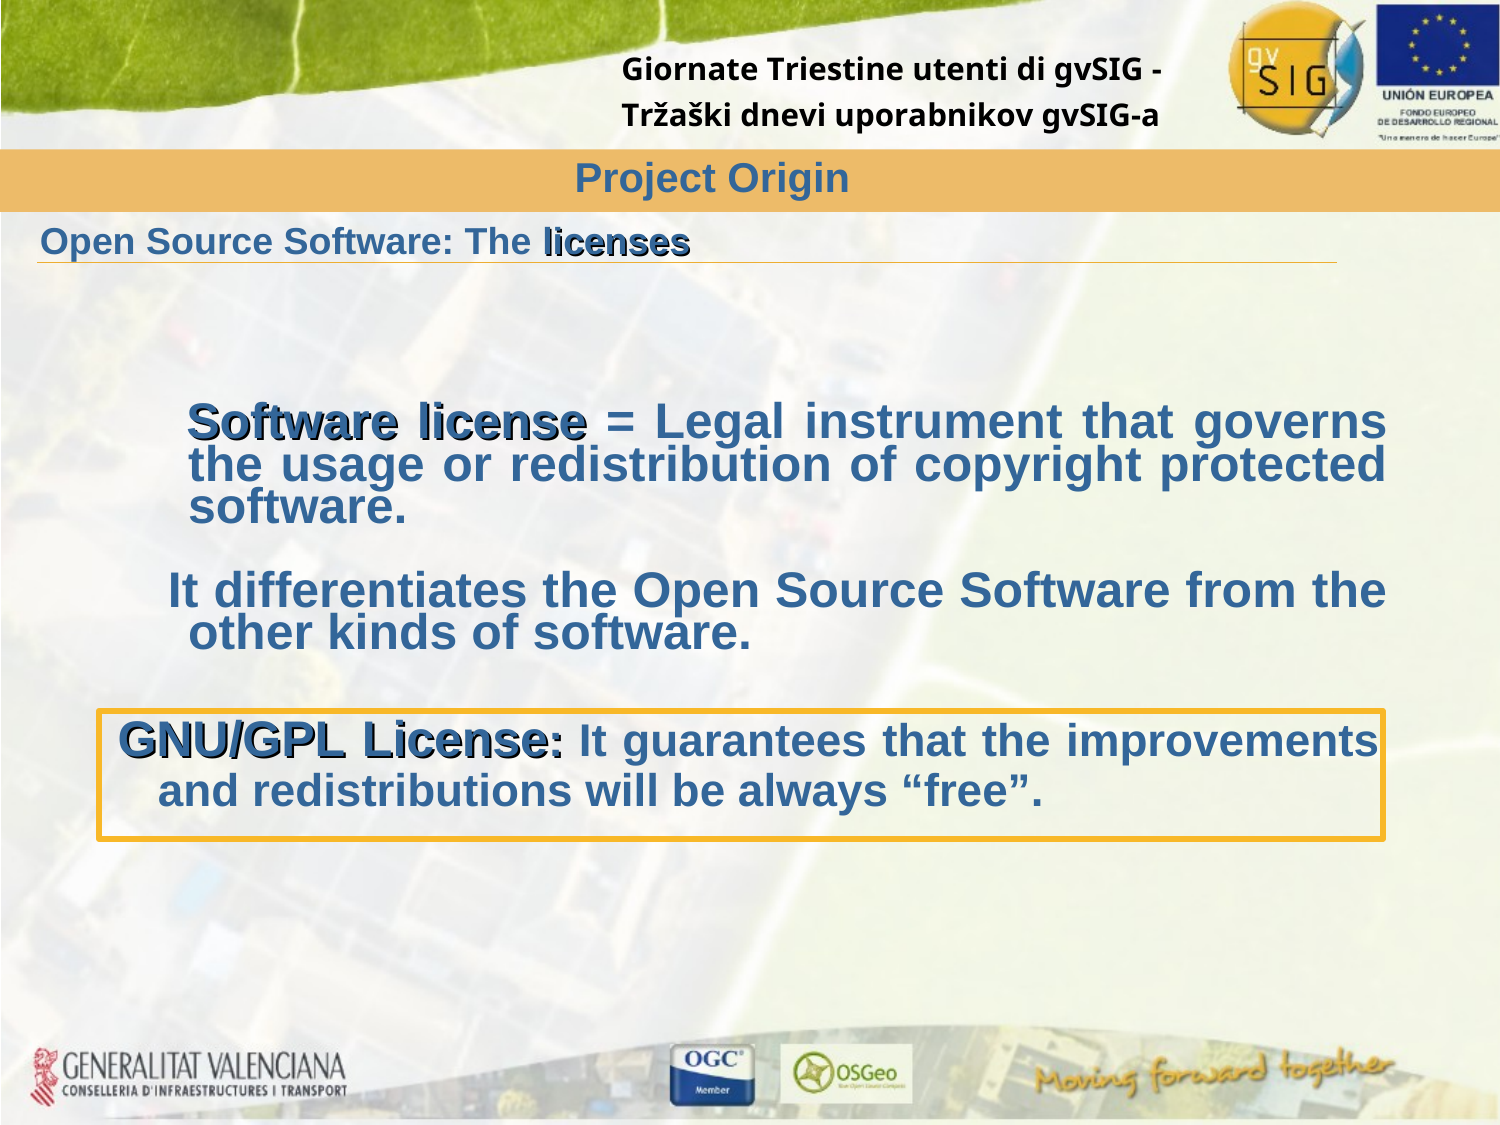

Project Origin
Open Source Software: The licenses
 Software license = Legal instrument that governs the usage or redistribution of copyright protected software.
 It differentiates the Open Source Software from the other kinds of software.
# GNU/GPL License: It guarantees that the improvements and redistributions will be always “free”.